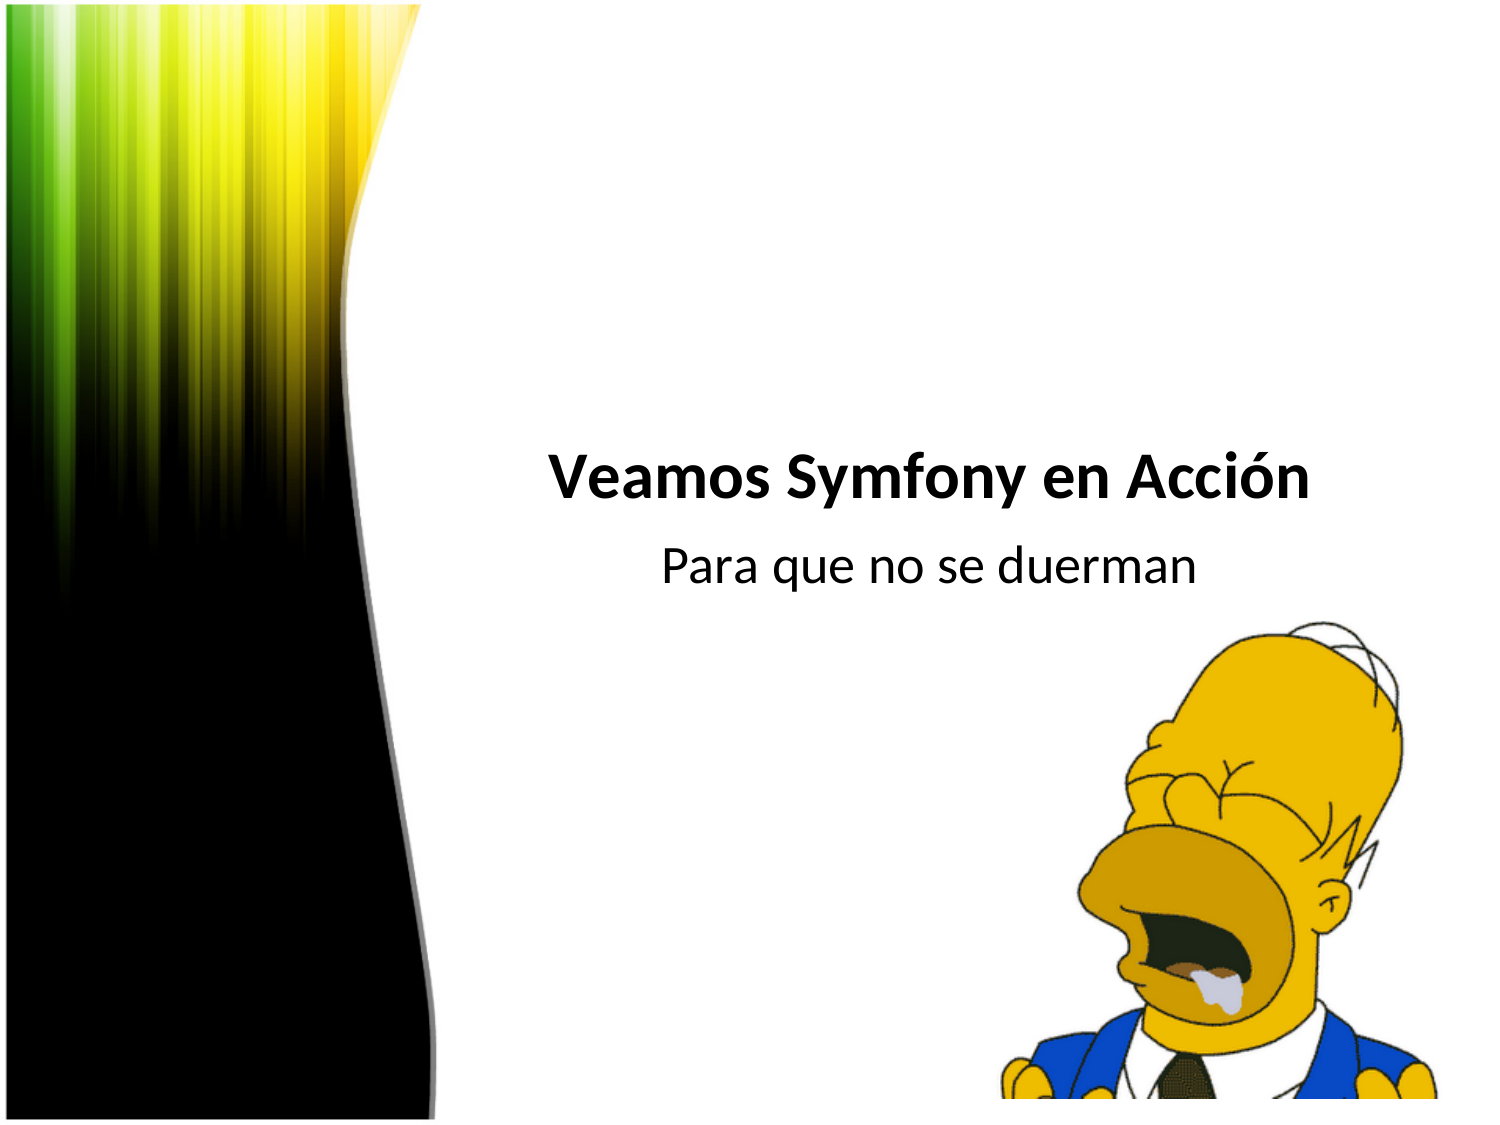

# Veamos Symfony en Acción
Para que no se duerman